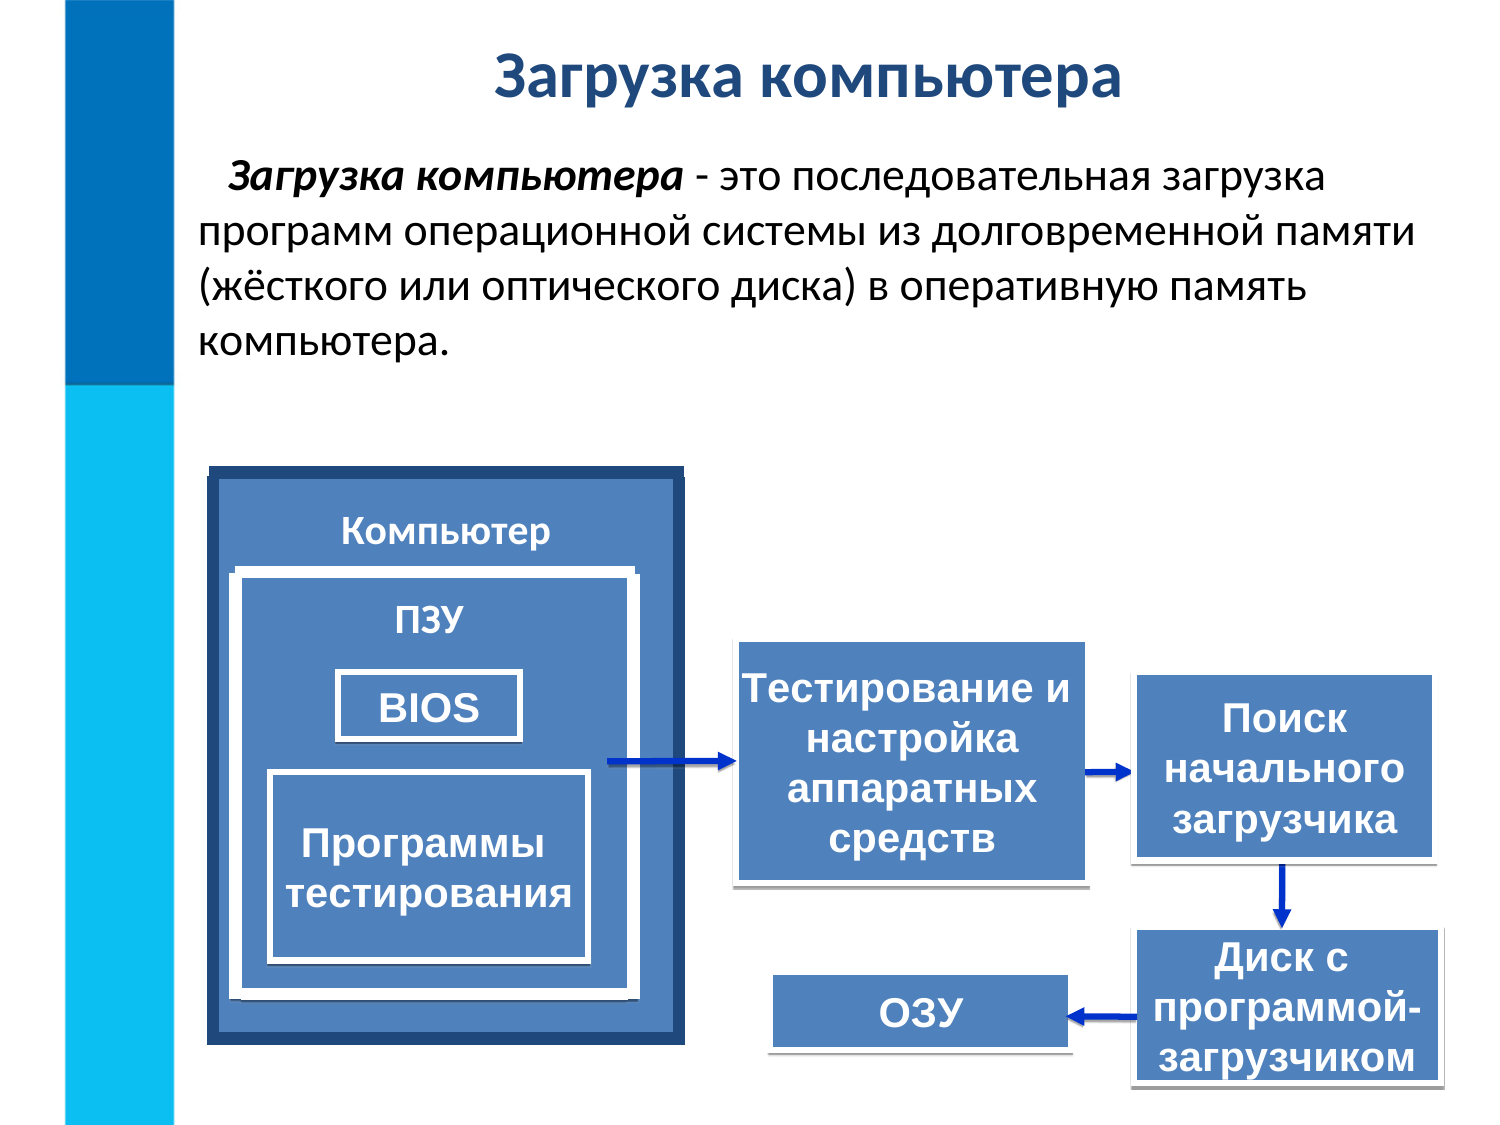

Загрузка компьютера
Загрузка компьютера - это последовательная загрузка программ операционной системы из долговременной памяти (жёсткого или оптического диска) в оперативную память компьютера.
Компьютер
ПЗУ
Тестирование и
настройка
аппаратных
средств
BIOS
Поиск
начального
загрузчика
Программы
тестирования
Диск с
программой-
загрузчиком
ОЗУ